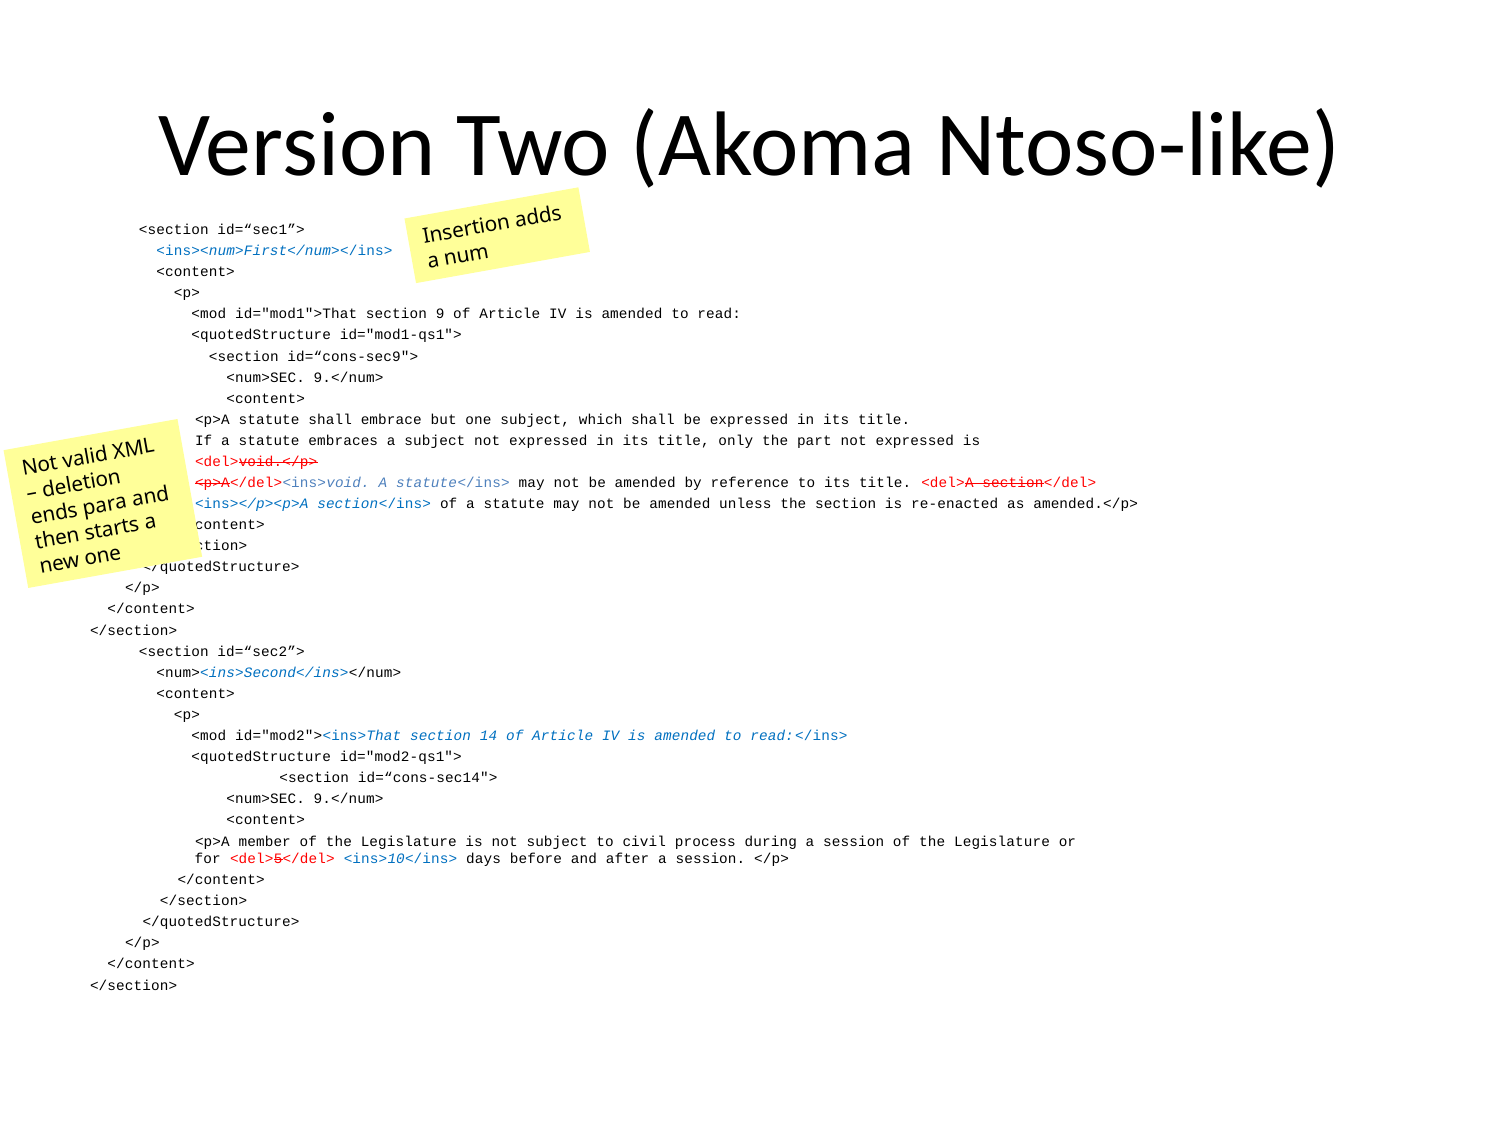

# Version Two (Akoma Ntoso-like)
Insertion adds a num
<section id=“sec1”>
 <ins><num>First</num></ins>
 <content>
 <p>
 <mod id="mod1">That section 9 of Article IV is amended to read:
 <quotedStructure id="mod1-qs1">
 <section id=“cons-sec9">
 <num>SEC. 9.</num>
 <content>
 <p>A statute shall embrace but one subject, which shall be expressed in its title.
 If a statute embraces a subject not expressed in its title, only the part not expressed is
 <del>void.</p>
 <p>A</del><ins>void. A statute</ins> may not be amended by reference to its title. <del>A section</del>
 <ins></p><p>A section</ins> of a statute may not be amended unless the section is re-enacted as amended.</p>
 </content>
 </section>
 </quotedStructure>
 </p>
 </content>
</section>
<section id=“sec2”>
 <num><ins>Second</ins></num>
 <content>
 <p>
 <mod id="mod2"><ins>That section 14 of Article IV is amended to read:</ins>
 <quotedStructure id="mod2-qs1">
	 <section id=“cons-sec14">
 <num>SEC. 9.</num>
 <content>
 <p>A member of the Legislature is not subject to civil process during a session of the Legislature or
 for <del>5</del> <ins>10</ins> days before and after a session. </p>
 </content>
 </section>
 </quotedStructure>
 </p>
 </content>
</section>
Not valid XML – deletion ends para and then starts a new one